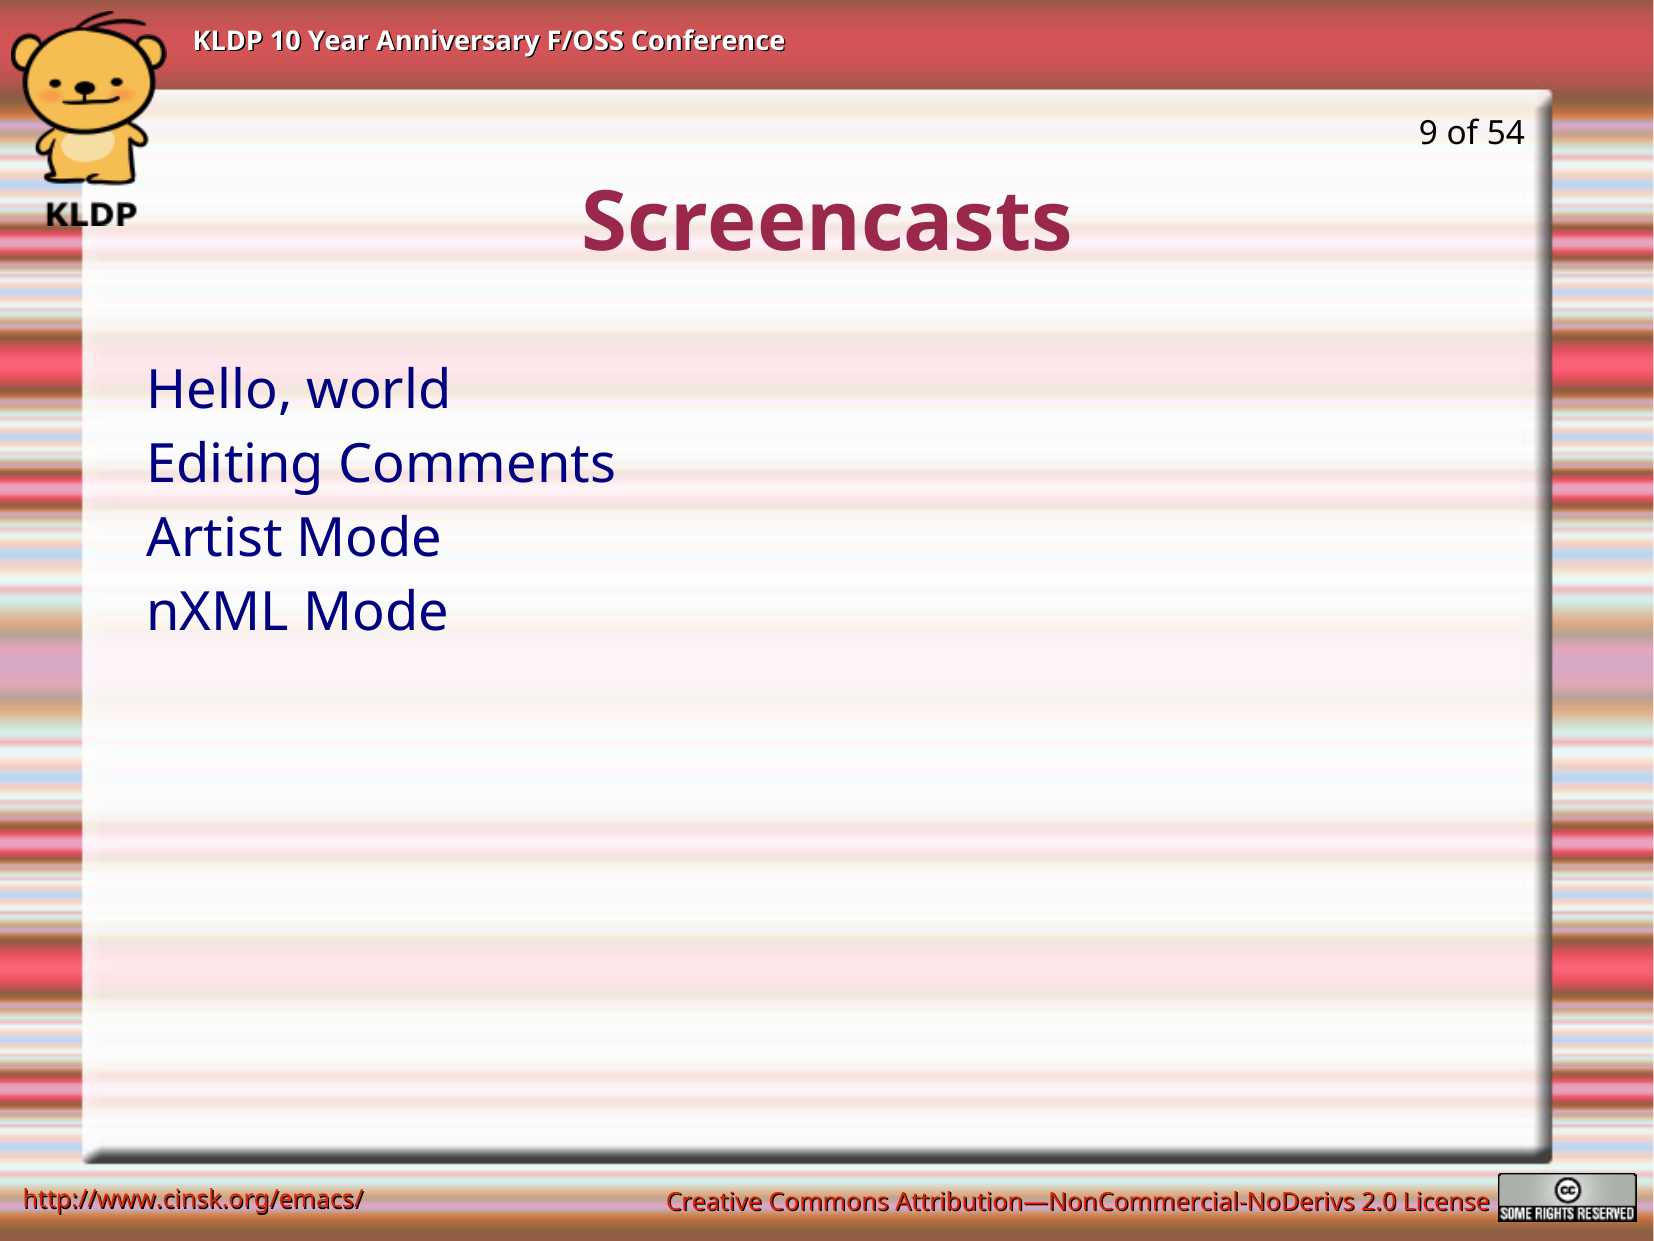

# Screencasts
Hello, world
Editing Comments
Artist Mode
nXML Mode